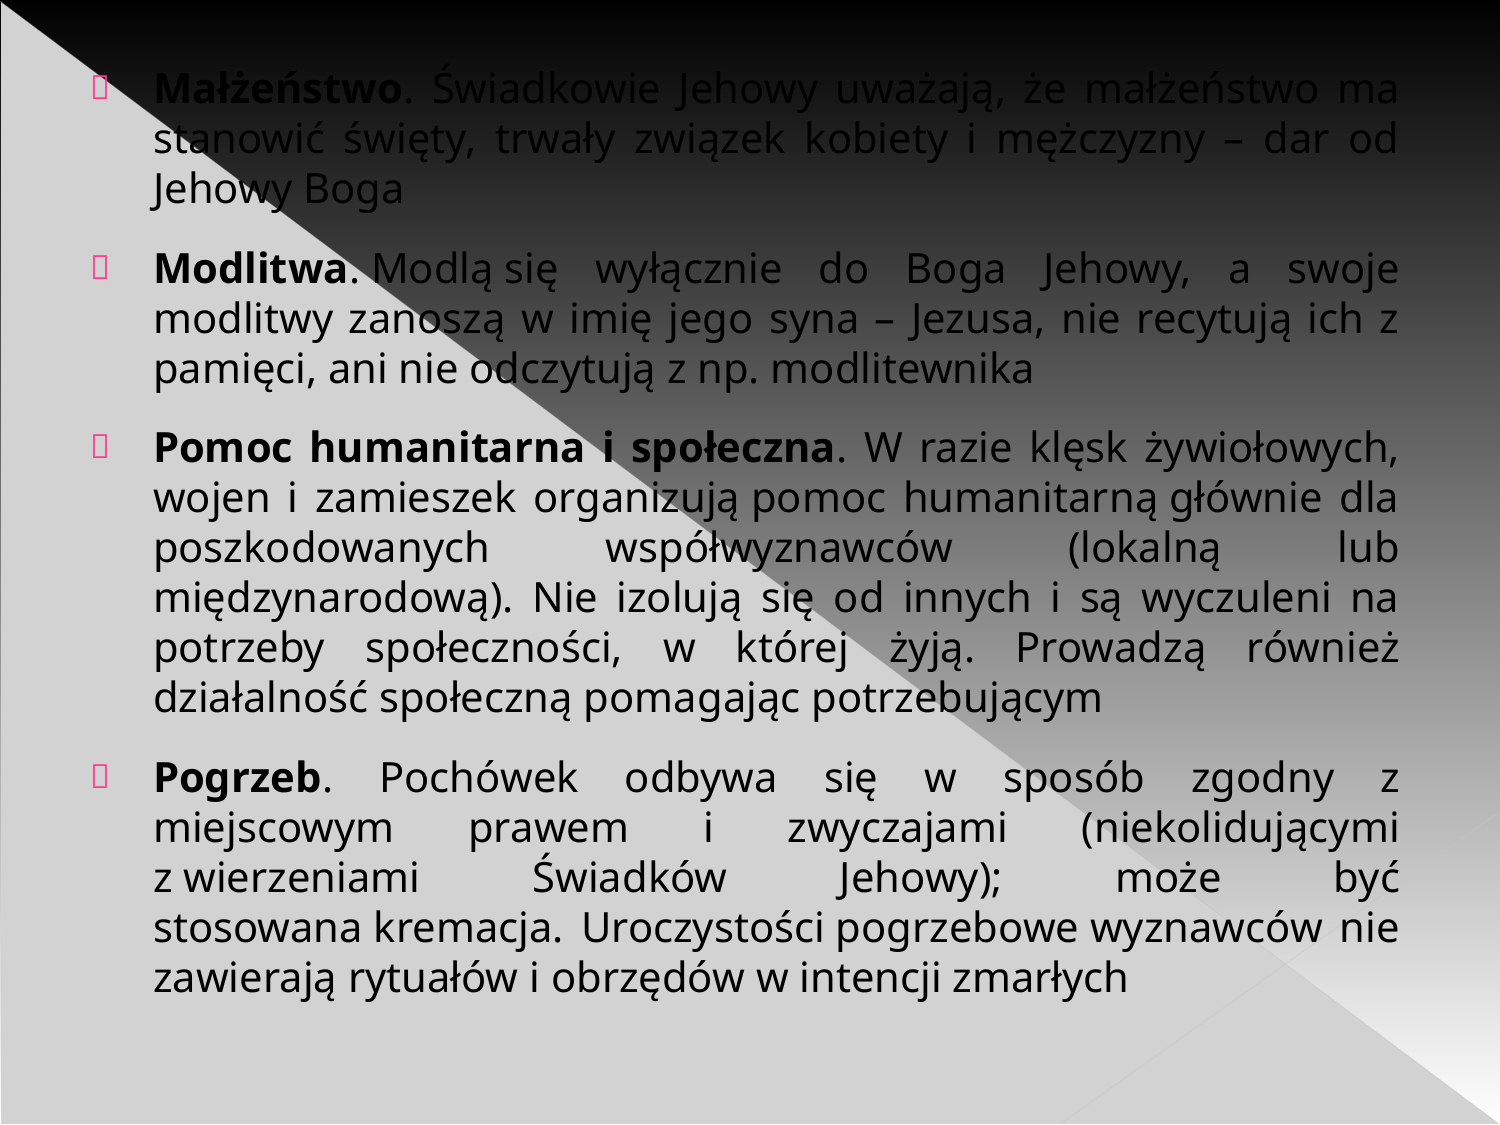

# Małżeństwo. Świadkowie Jehowy uważają, że małżeństwo ma stanowić święty, trwały związek kobiety i mężczyzny – dar od Jehowy Boga
Modlitwa. Modlą się wyłącznie do Boga Jehowy, a swoje modlitwy zanoszą w imię jego syna – Jezusa, nie recytują ich z pamięci, ani nie odczytują z np. modlitewnika
Pomoc humanitarna i społeczna. W razie klęsk żywiołowych, wojen i zamieszek organizują pomoc humanitarną głównie dla poszkodowanych współwyznawców (lokalną lub międzynarodową). Nie izolują się od innych i są wyczuleni na potrzeby społeczności, w której żyją. Prowadzą również działalność społeczną pomagając potrzebującym
Pogrzeb. Pochówek odbywa się w sposób zgodny z miejscowym prawem i zwyczajami (niekolidującymi z wierzeniami Świadków Jehowy); może być stosowana kremacja. Uroczystości pogrzebowe wyznawców nie zawierają rytuałów i obrzędów w intencji zmarłych